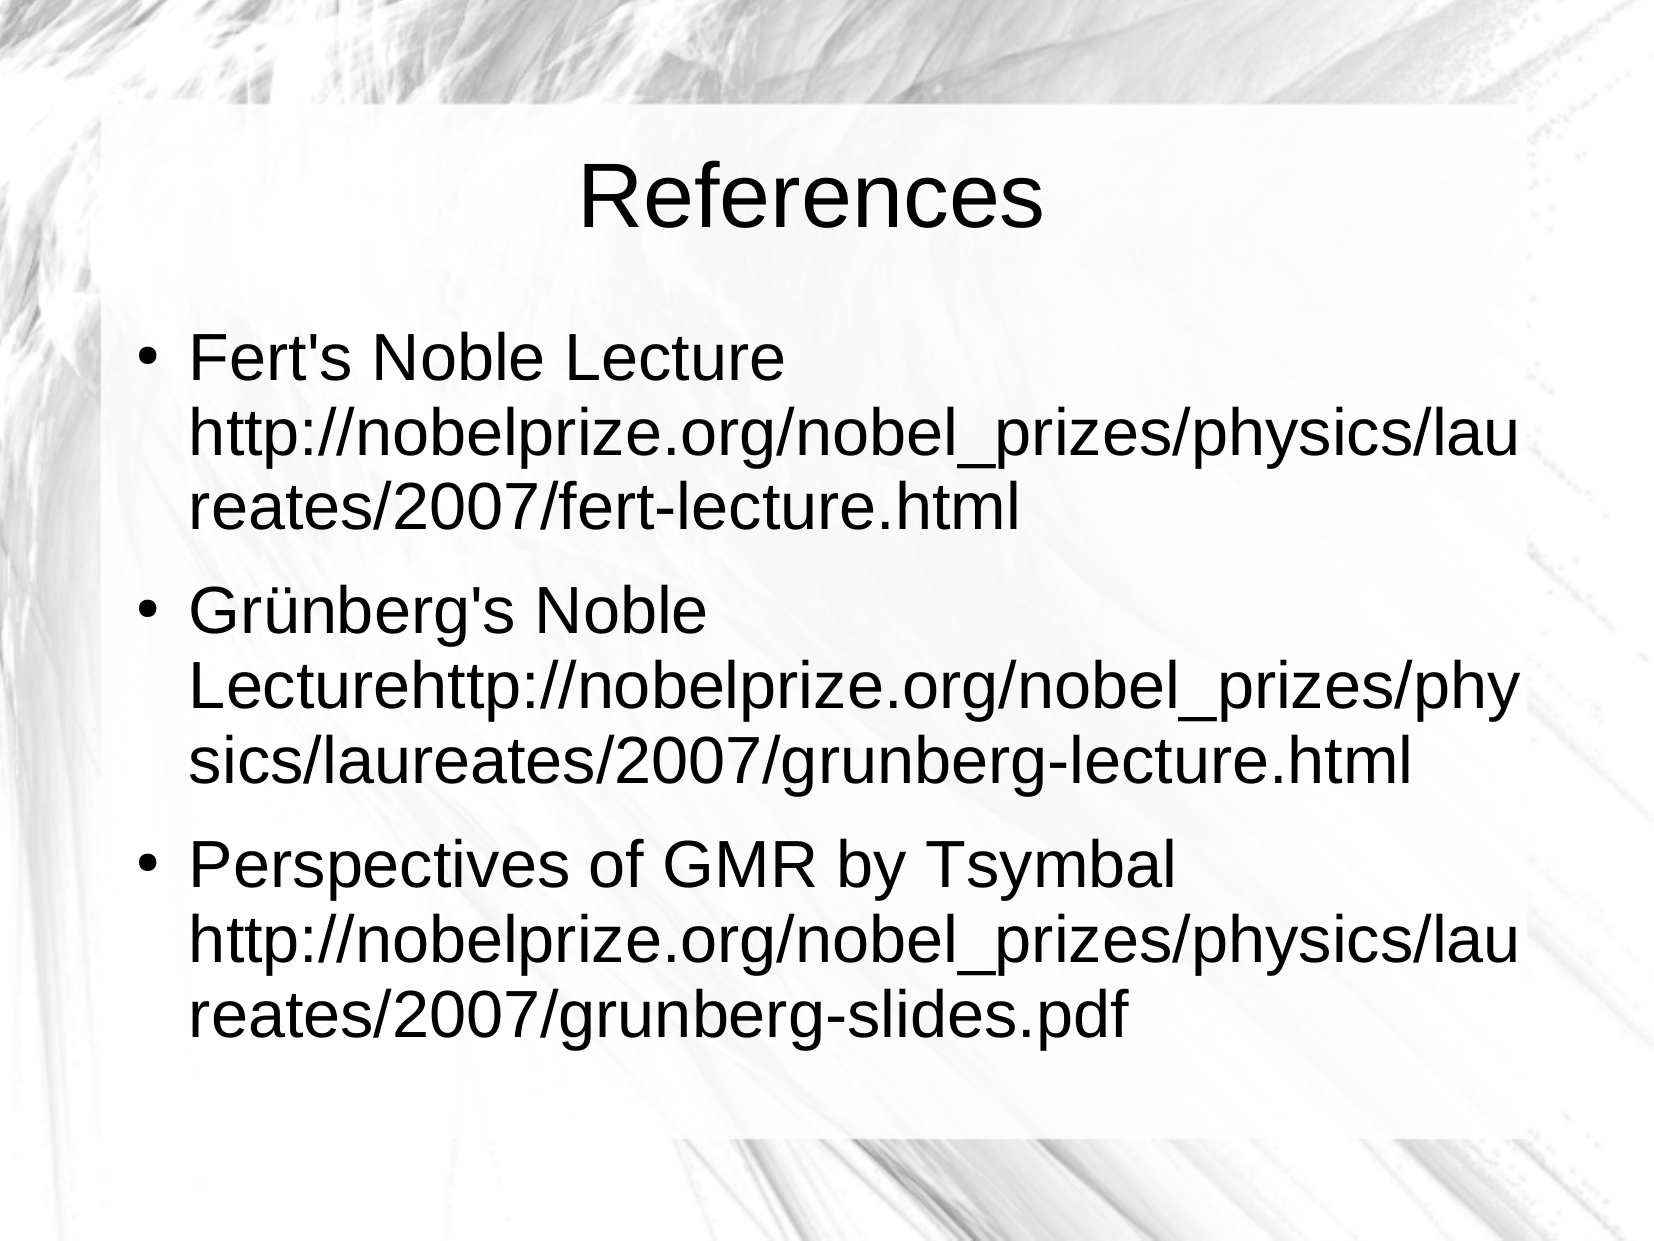

# References
Fert's Noble Lecture http://nobelprize.org/nobel_prizes/physics/laureates/2007/fert-lecture.html
Grünberg's Noble Lecturehttp://nobelprize.org/nobel_prizes/physics/laureates/2007/grunberg-lecture.html
Perspectives of GMR by Tsymbal http://nobelprize.org/nobel_prizes/physics/laureates/2007/grunberg-slides.pdf